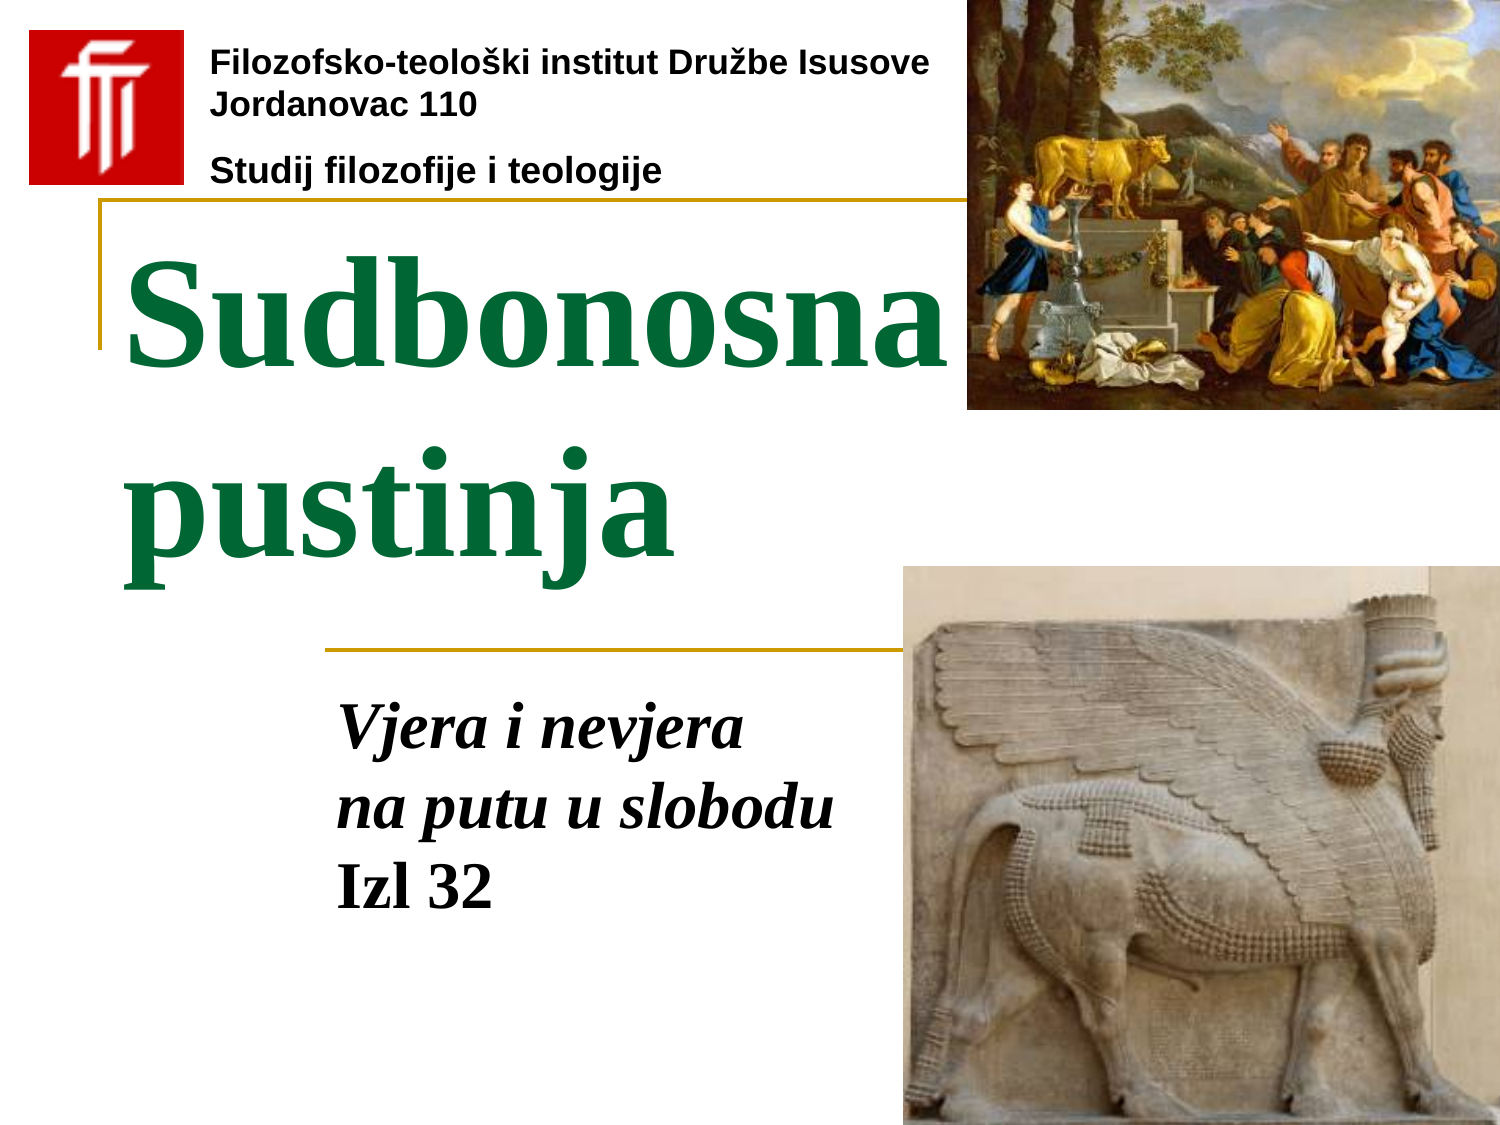

Filozofsko-teološki institut Družbe Isusove
Jordanovac 110
Studij filozofije i teologije
# Sudbonosna pustinja
Vjera i nevjera
na putu u slobodu
Izl 32